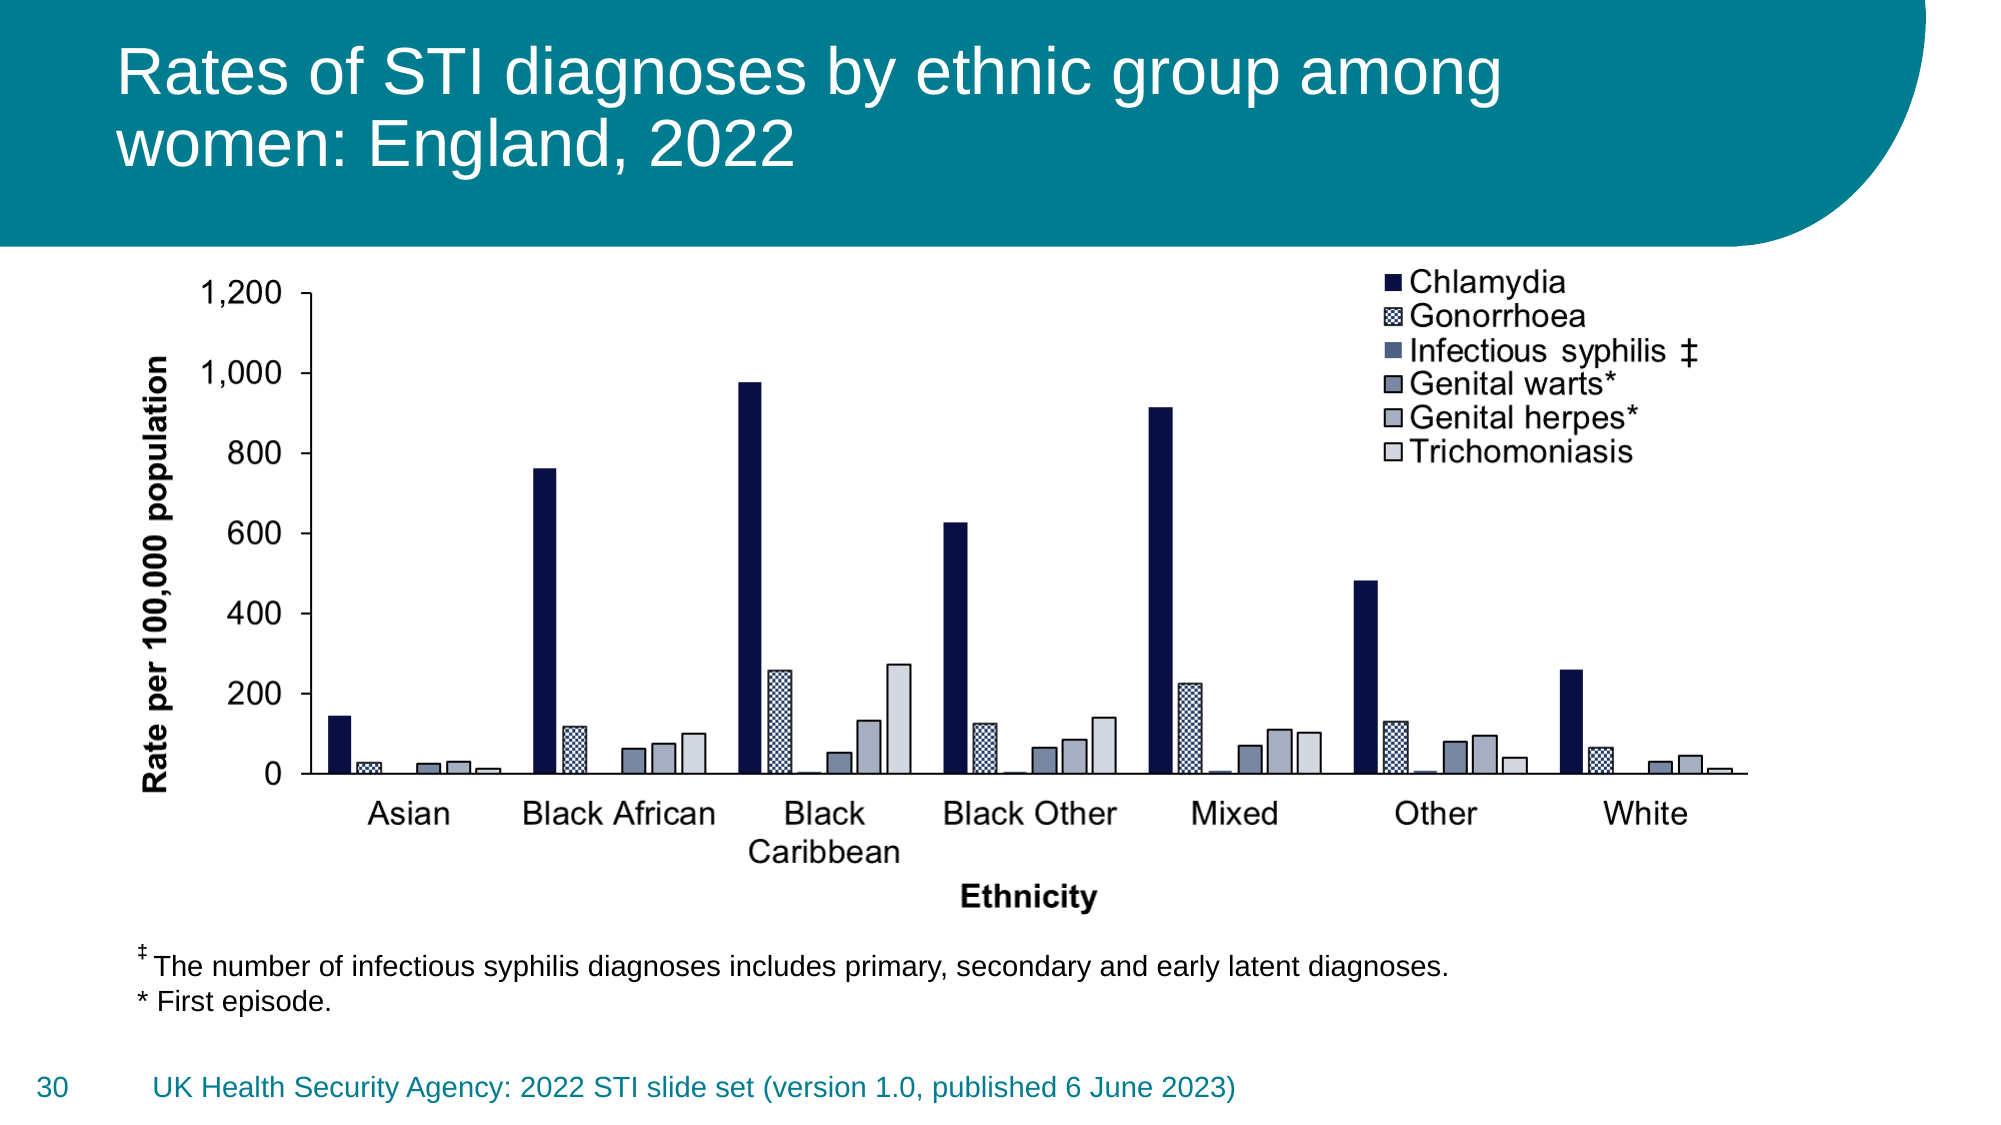

# Rates of STI diagnoses by ethnic group among women: England, 2022
‡ The number of infectious syphilis diagnoses includes primary, secondary and early latent diagnoses.
* First episode.
30
UK Health Security Agency: 2022 STI slide set (version 1.0, published 6 June 2023)